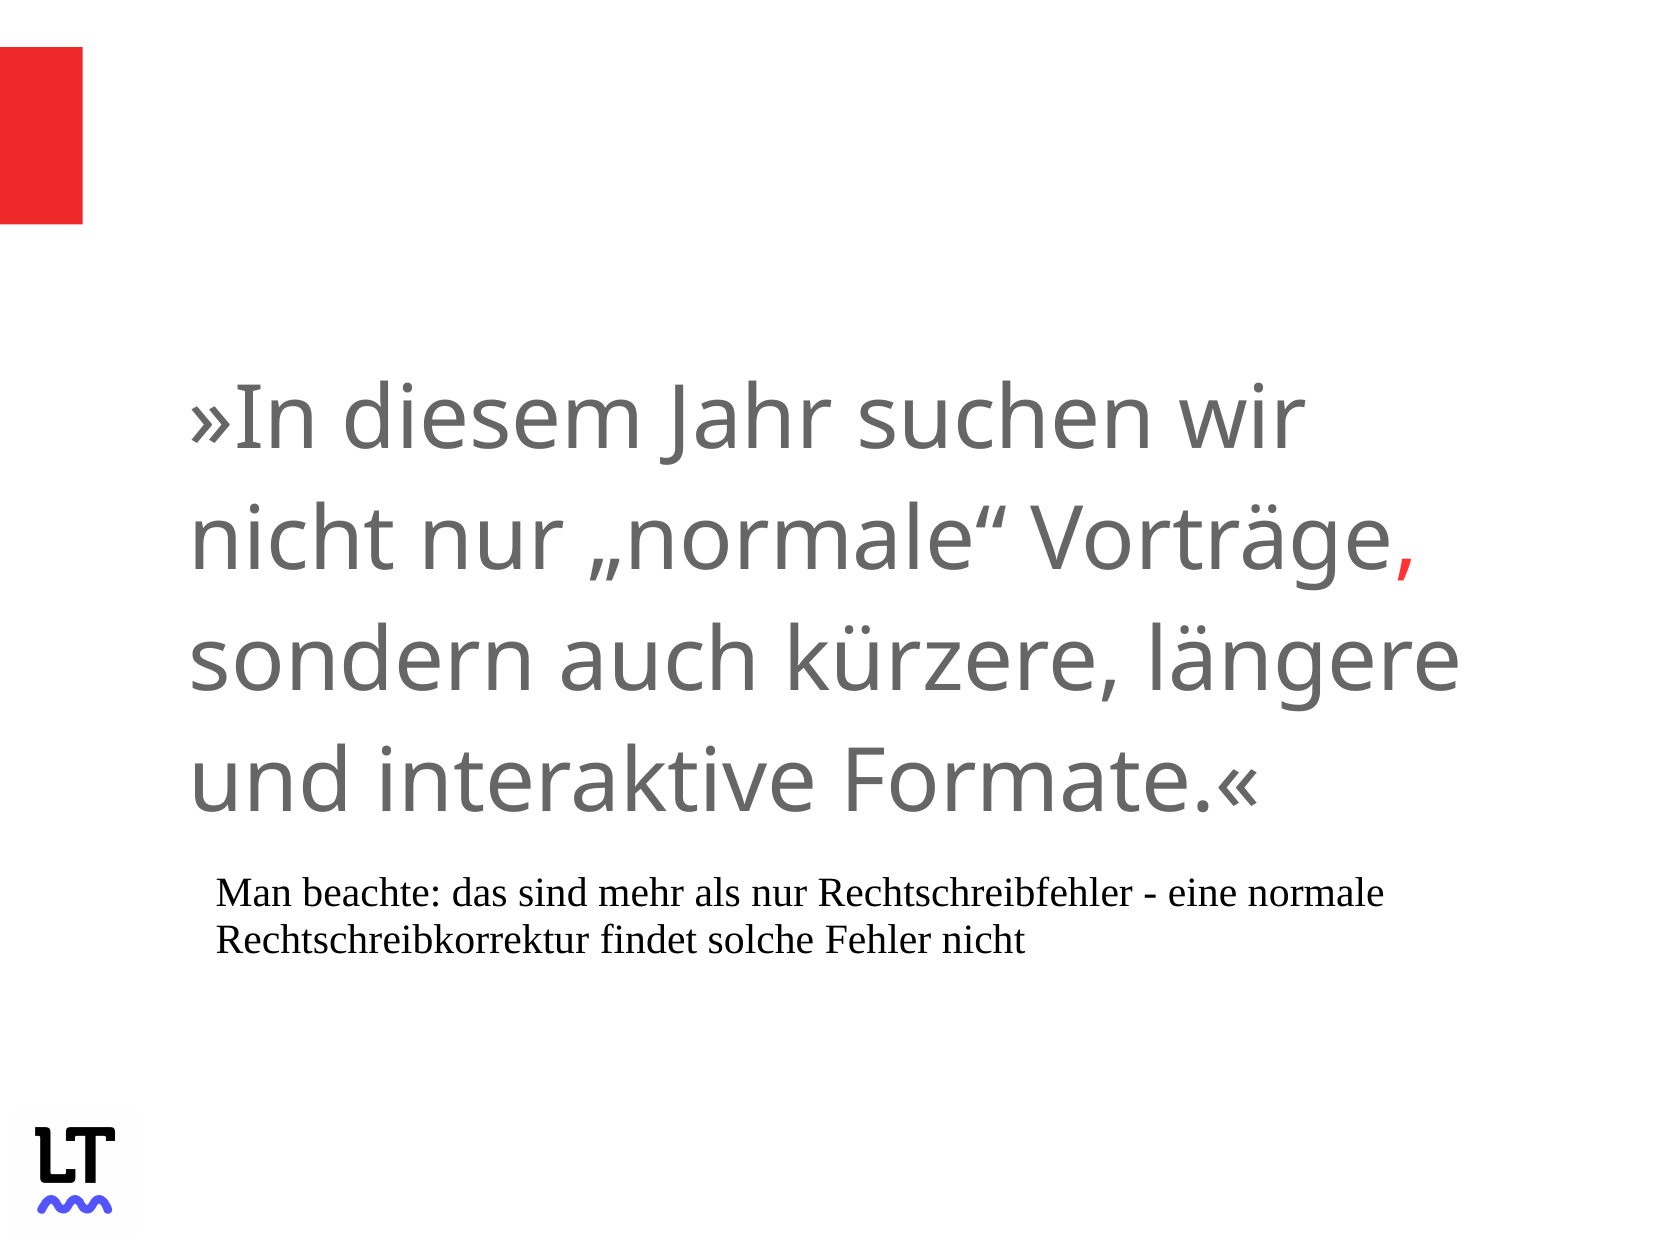

#
»In diesem Jahr suchen wir nicht nur „normale“ Vorträge, sondern auch kürzere, längere und interaktive Formate.«
Man beachte: das sind mehr als nur Rechtschreibfehler - eine normale Rechtschreibkorrektur findet solche Fehler nicht